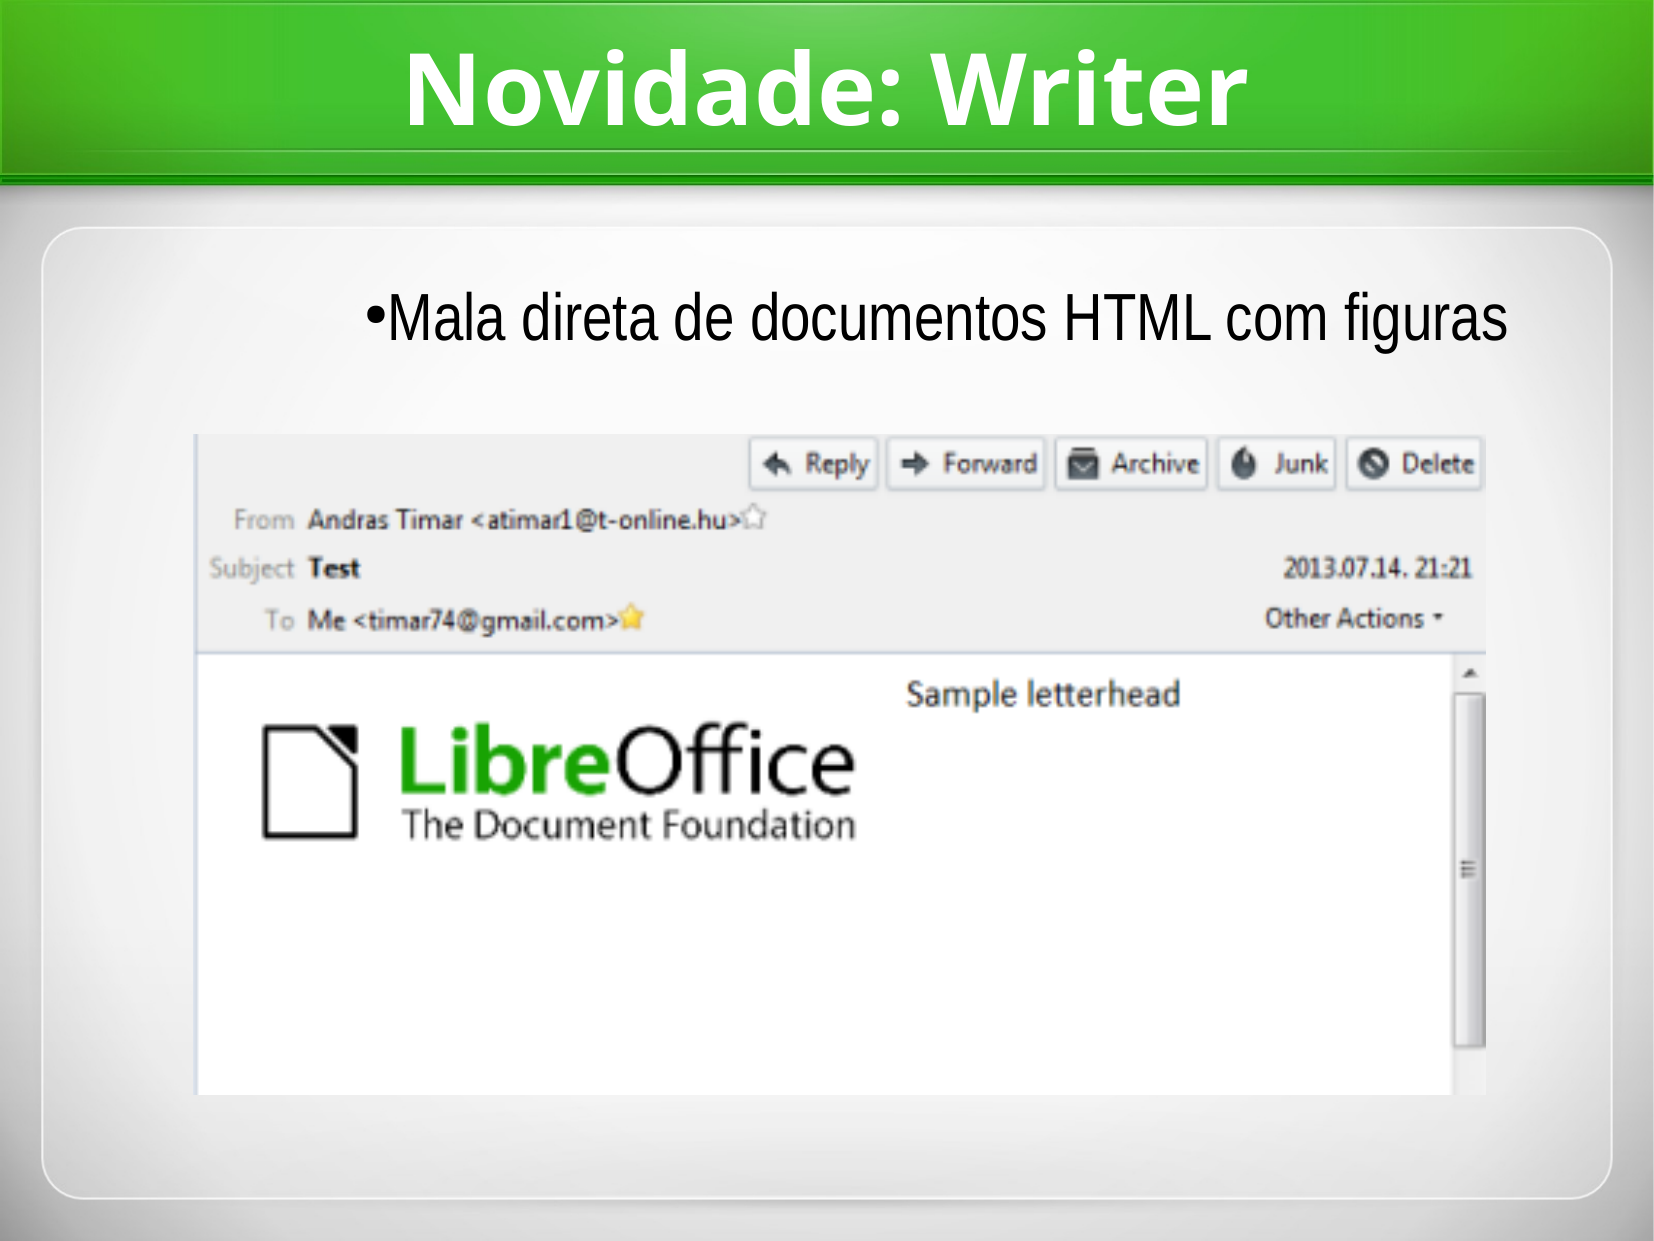

# Novidade: Writer
Mala direta de documentos HTML com figuras